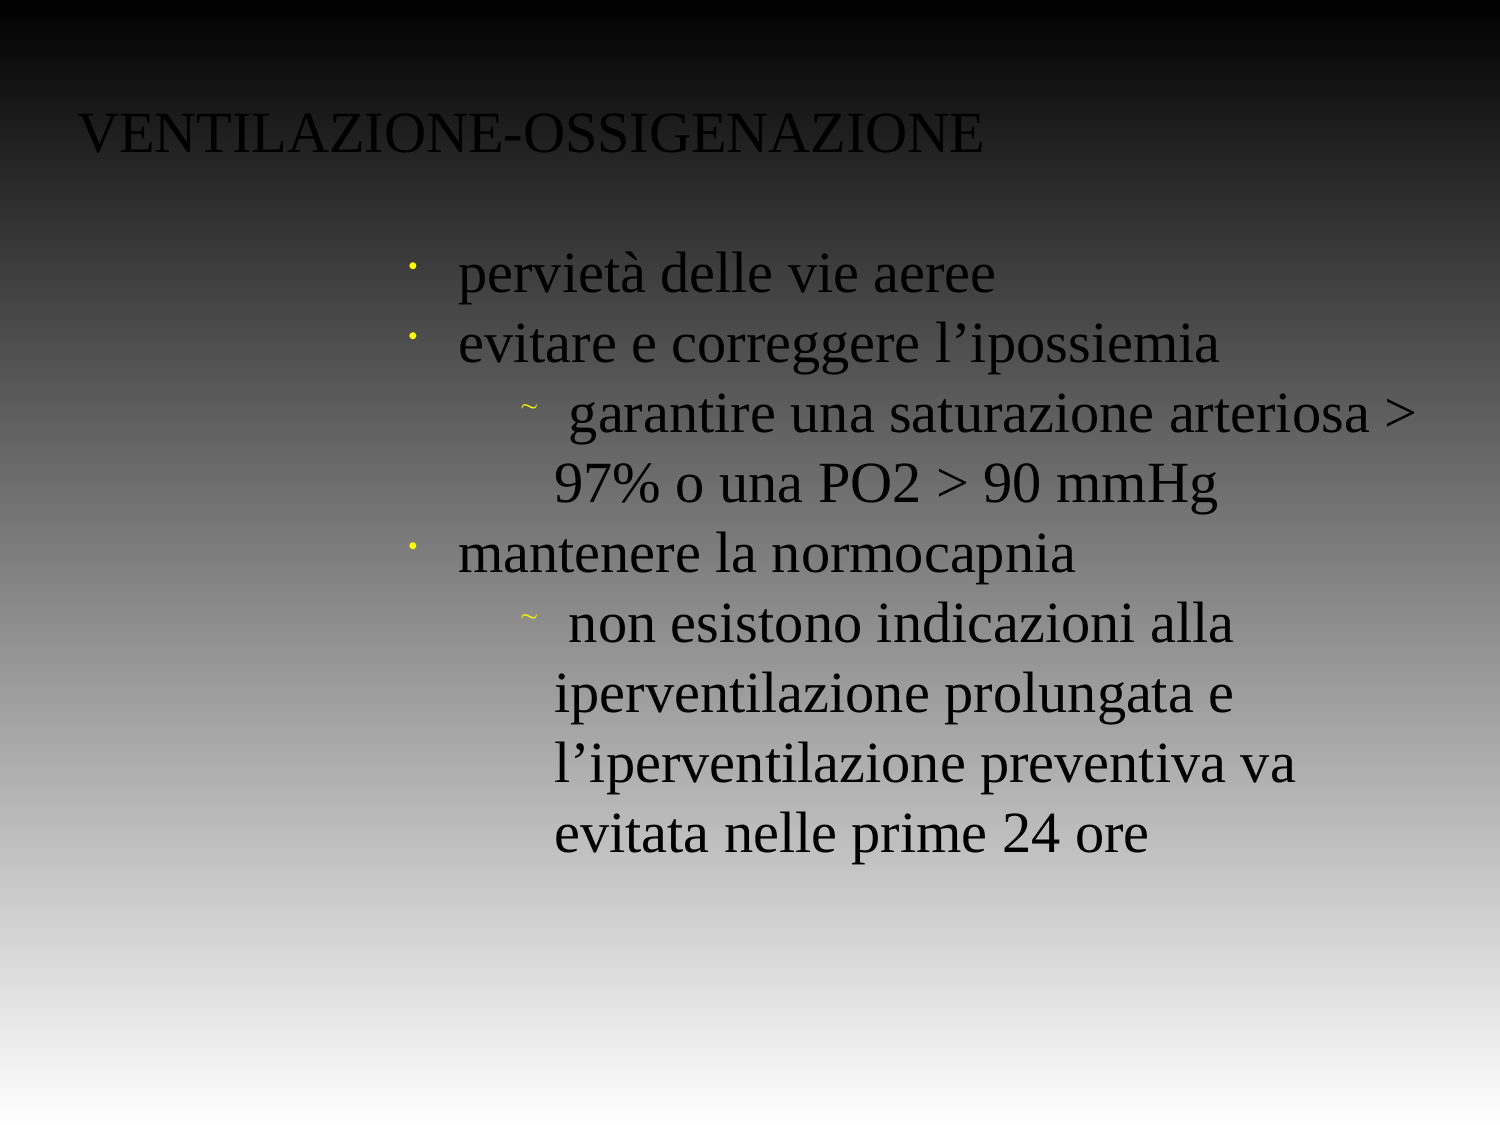

VENTILAZIONE-OSSIGENAZIONE
 pervietà delle vie aeree
 evitare e correggere l’ipossiemia
 garantire una saturazione arteriosa > 97% o una PO2 > 90 mmHg
 mantenere la normocapnia
 non esistono indicazioni alla iperventilazione prolungata e l’iperventilazione preventiva va evitata nelle prime 24 ore